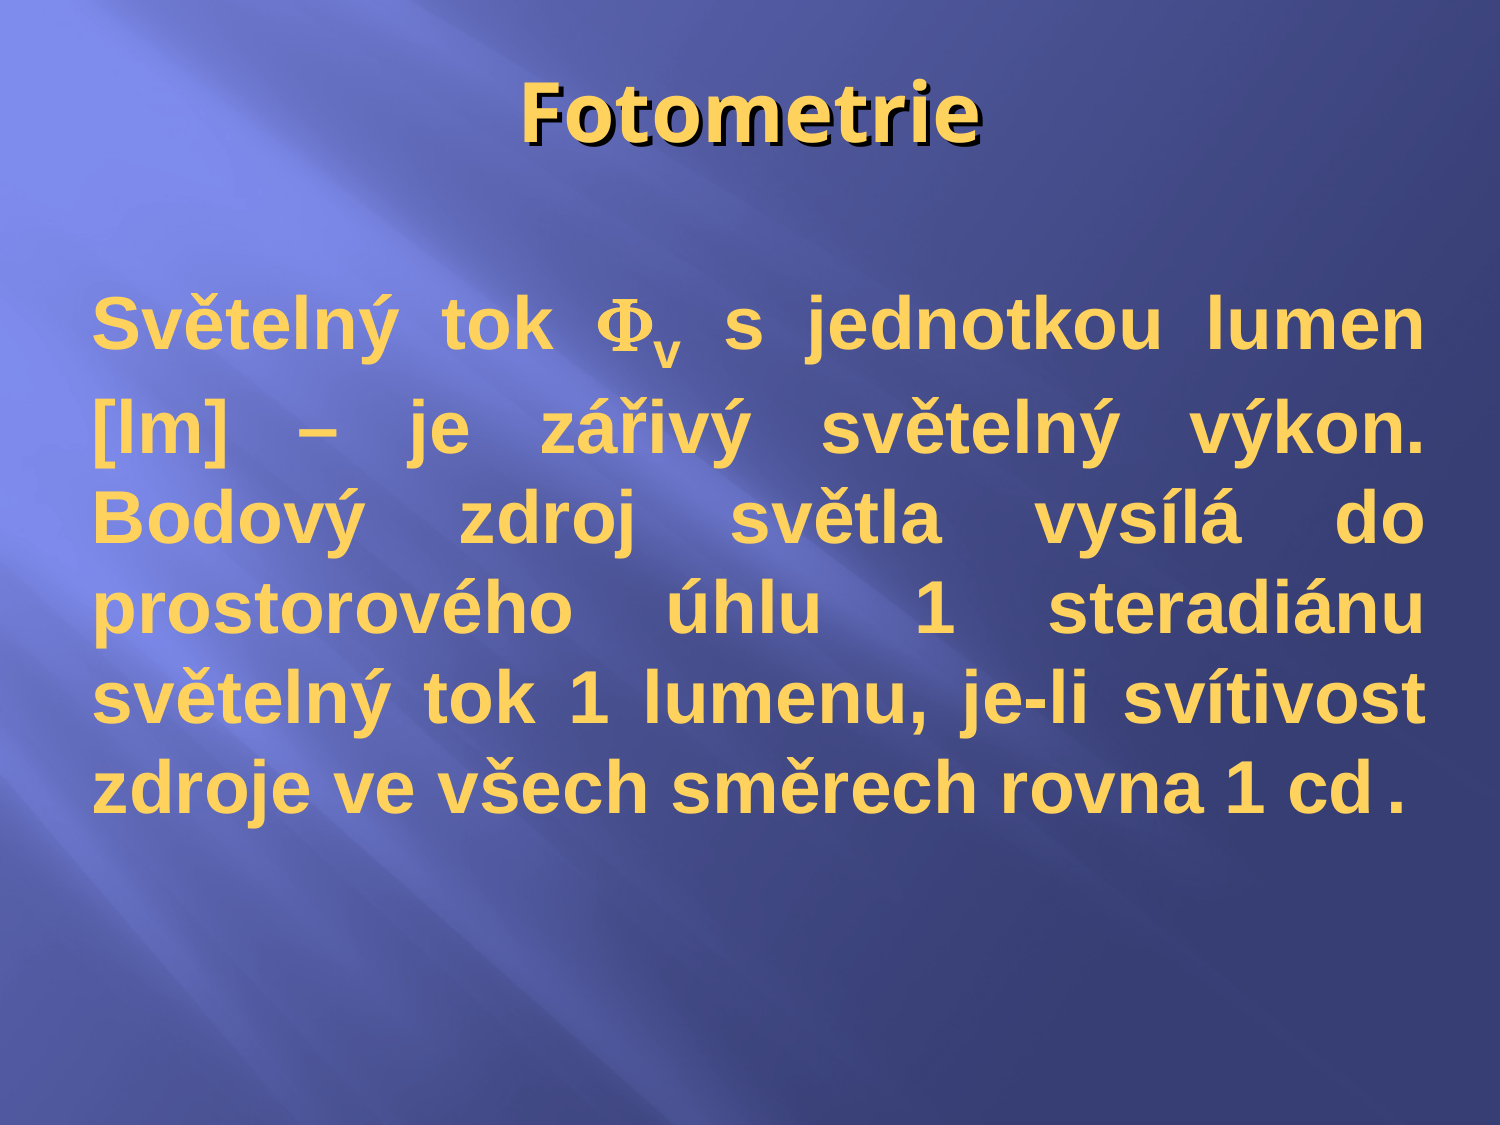

# Fotometrie
Světelný tok Fv s jednotkou lumen [lm] – je zářivý světelný výkon. Bodový zdroj světla vysílá do prostorového úhlu 1 steradiánu světelný tok 1 lumenu, je-li svítivost zdroje ve všech směrech rovna 1 cd .